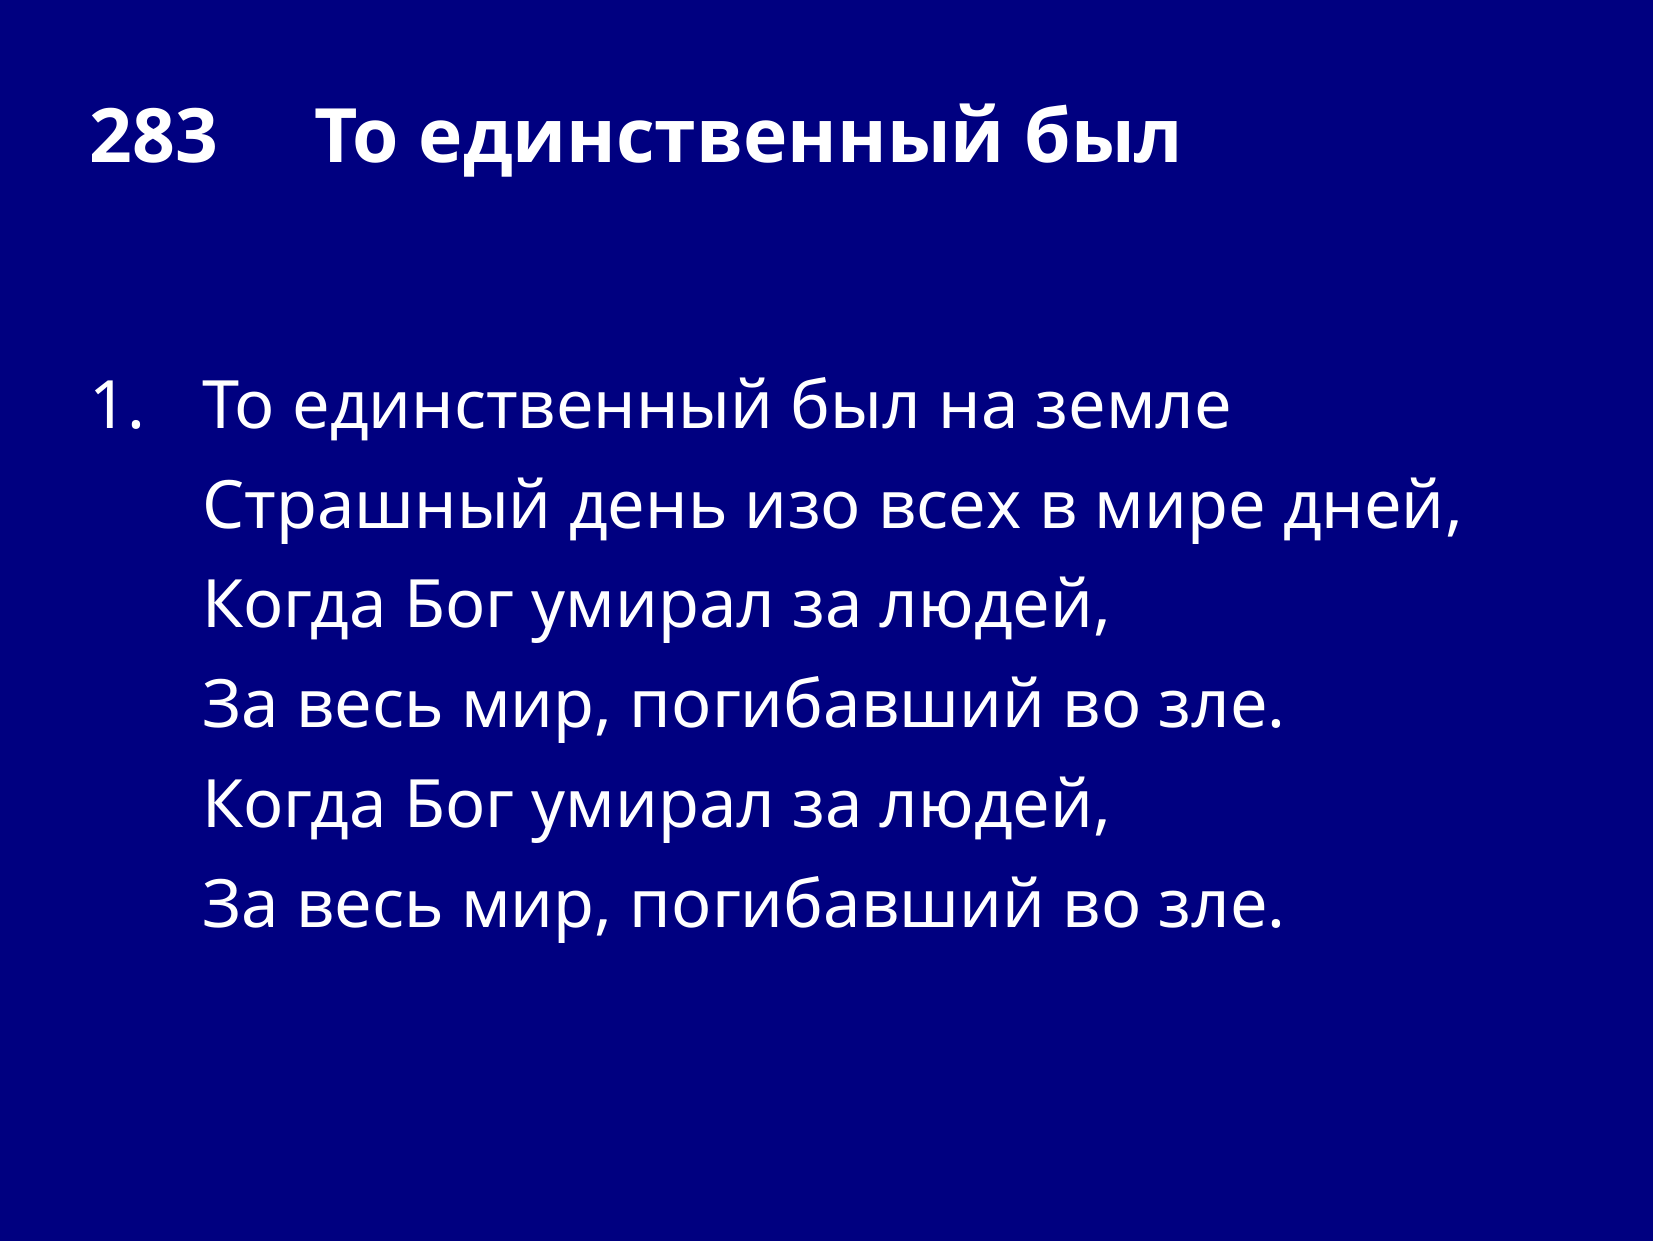

283	То единственный был
1.	То единственный был на земле
	Страшный день изо всех в мире дней,
	Когда Бог умирал за людей,
	За весь мир, погибавший во зле.
	Когда Бог умирал за людей,
	За весь мир, погибавший во зле.